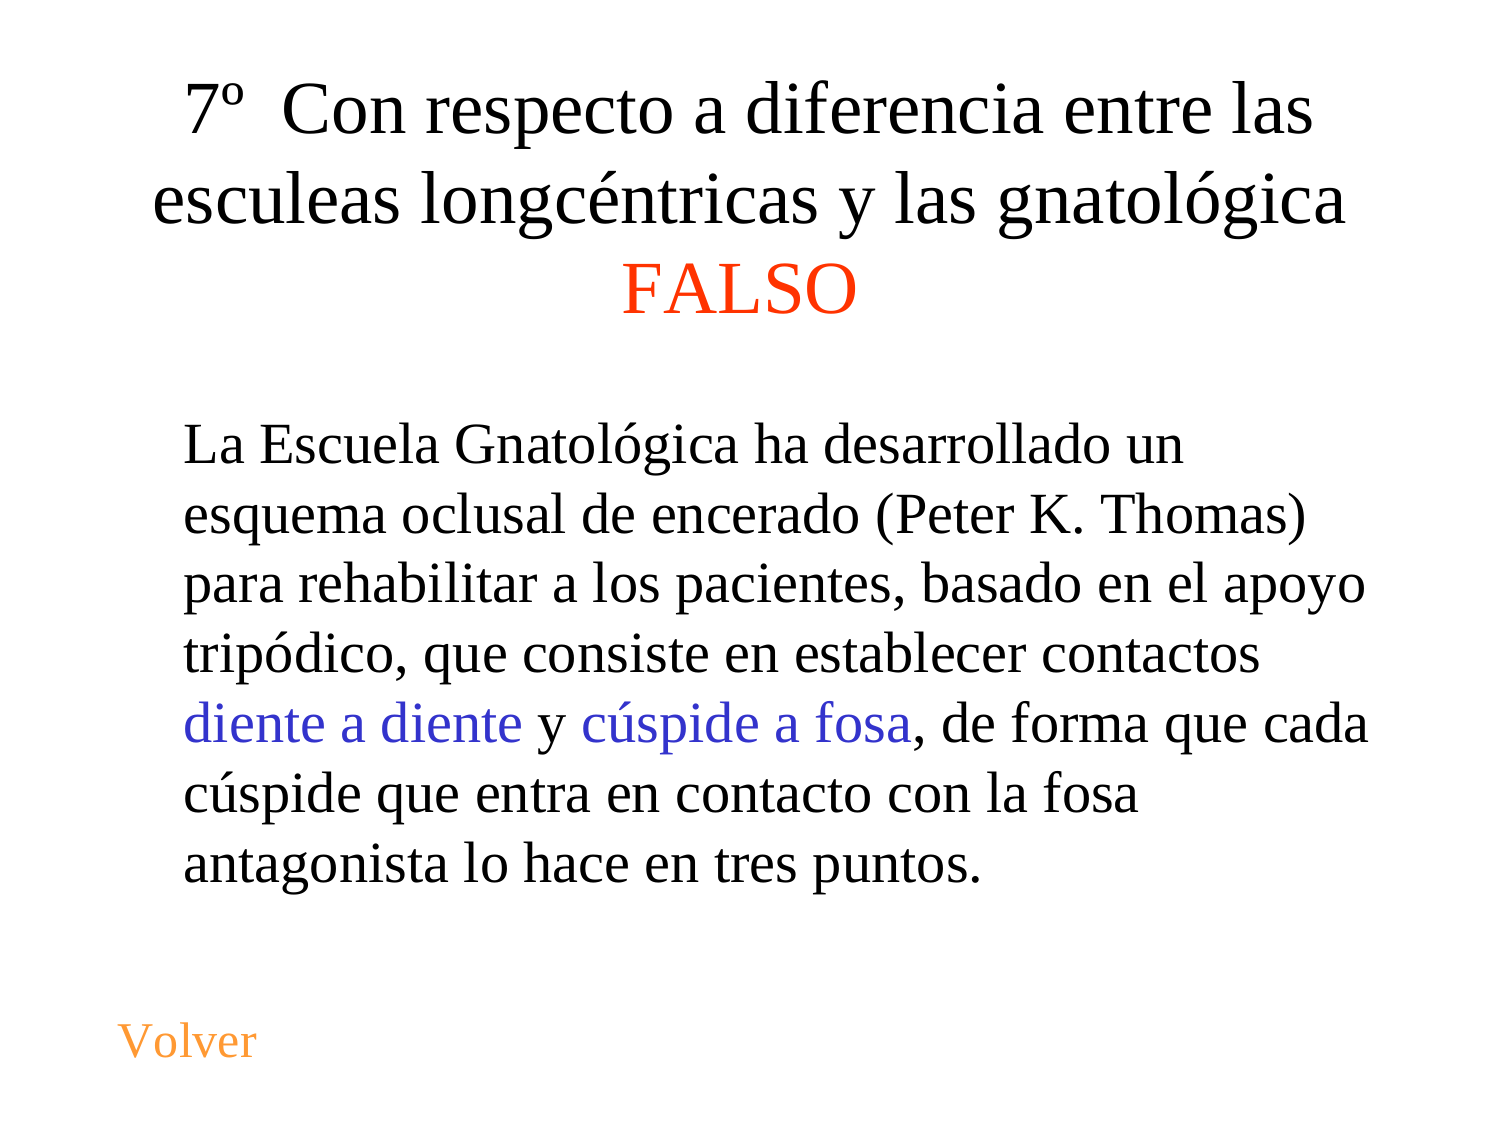

# 7º Con respecto a diferencia entre las esculeas longcéntricas y las gnatológica FALSO
La Escuela Gnatológica ha desarrollado un esquema oclusal de encerado (Peter K. Thomas) para rehabilitar a los pacientes, basado en el apoyo tripódico, que consiste en establecer contactos diente a diente y cúspide a fosa, de forma que cada cúspide que entra en contacto con la fosa antagonista lo hace en tres puntos.
Volver